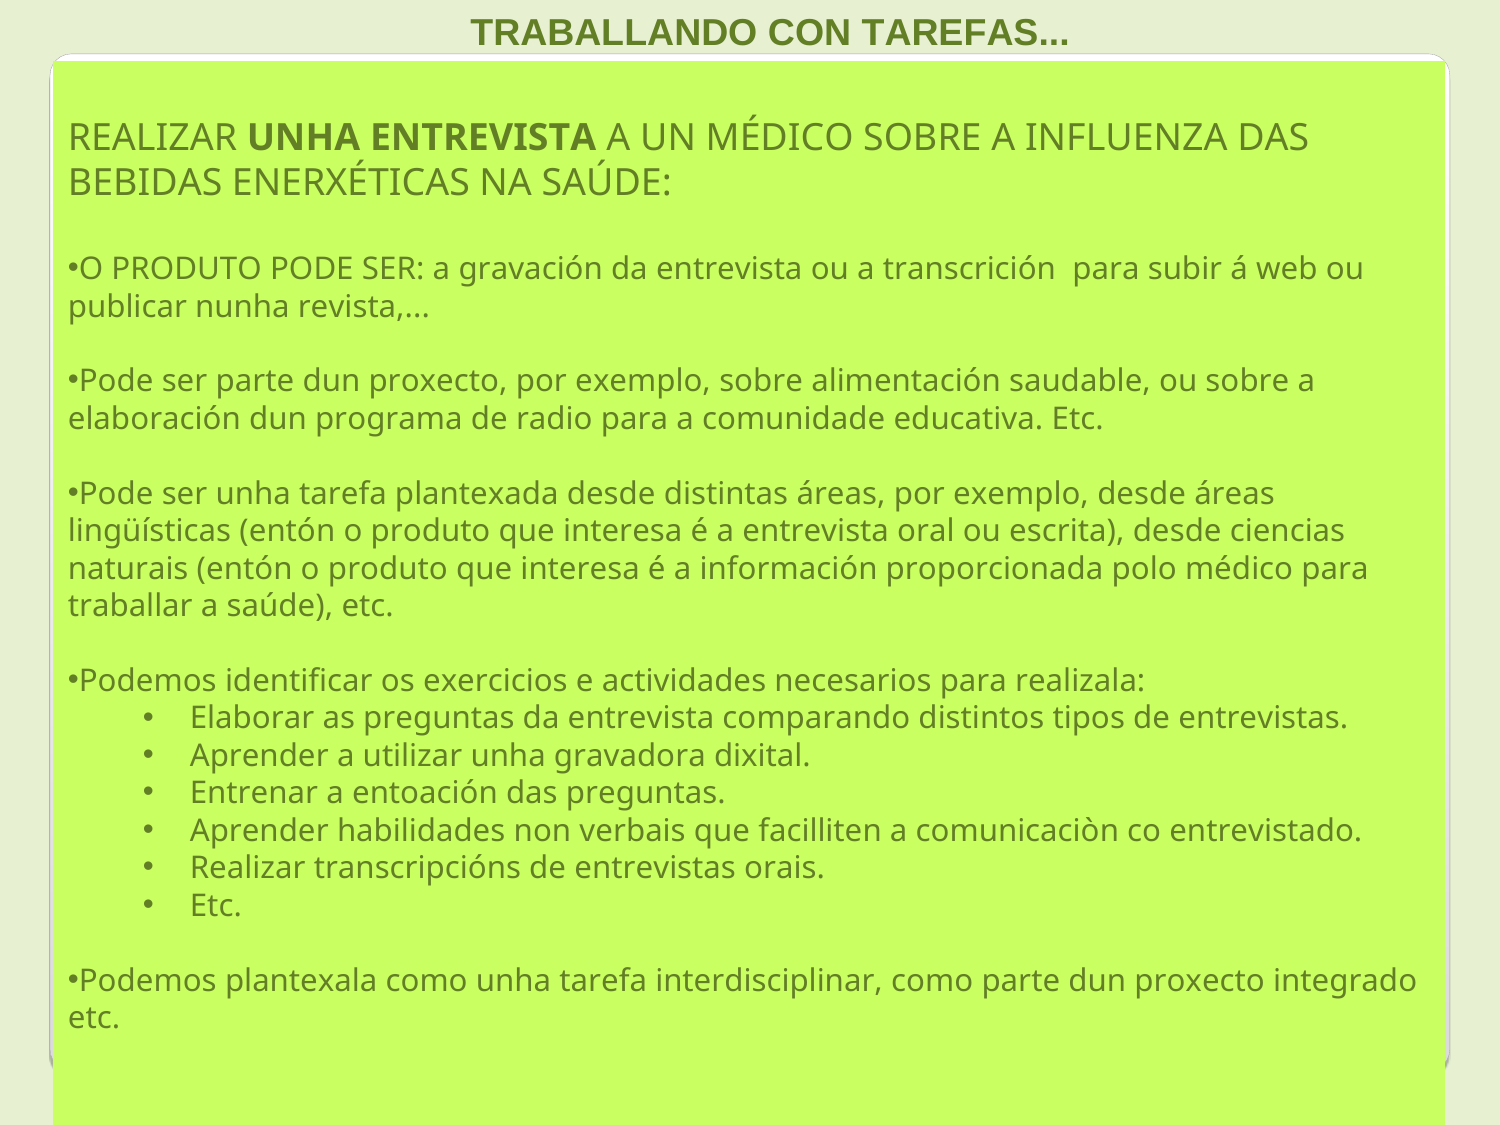

TRABALLANDO CON TAREFAS...
| REALIZAR UNHA ENTREVISTA A UN MÉDICO SOBRE A INFLUENZA DAS BEBIDAS ENERXÉTICAS NA SAÚDE: O PRODUTO PODE SER: a gravación da entrevista ou a transcrición para subir á web ou publicar nunha revista,... Pode ser parte dun proxecto, por exemplo, sobre alimentación saudable, ou sobre a elaboración dun programa de radio para a comunidade educativa. Etc. Pode ser unha tarefa plantexada desde distintas áreas, por exemplo, desde áreas lingüísticas (entón o produto que interesa é a entrevista oral ou escrita), desde ciencias naturais (entón o produto que interesa é a información proporcionada polo médico para traballar a saúde), etc. Podemos identificar os exercicios e actividades necesarios para realizala: Elaborar as preguntas da entrevista comparando distintos tipos de entrevistas. Aprender a utilizar unha gravadora dixital. Entrenar a entoación das preguntas. Aprender habilidades non verbais que facilliten a comunicaciòn co entrevistado. Realizar transcripcións de entrevistas orais. Etc. Podemos plantexala como unha tarefa interdisciplinar, como parte dun proxecto integrado etc. |
| --- |